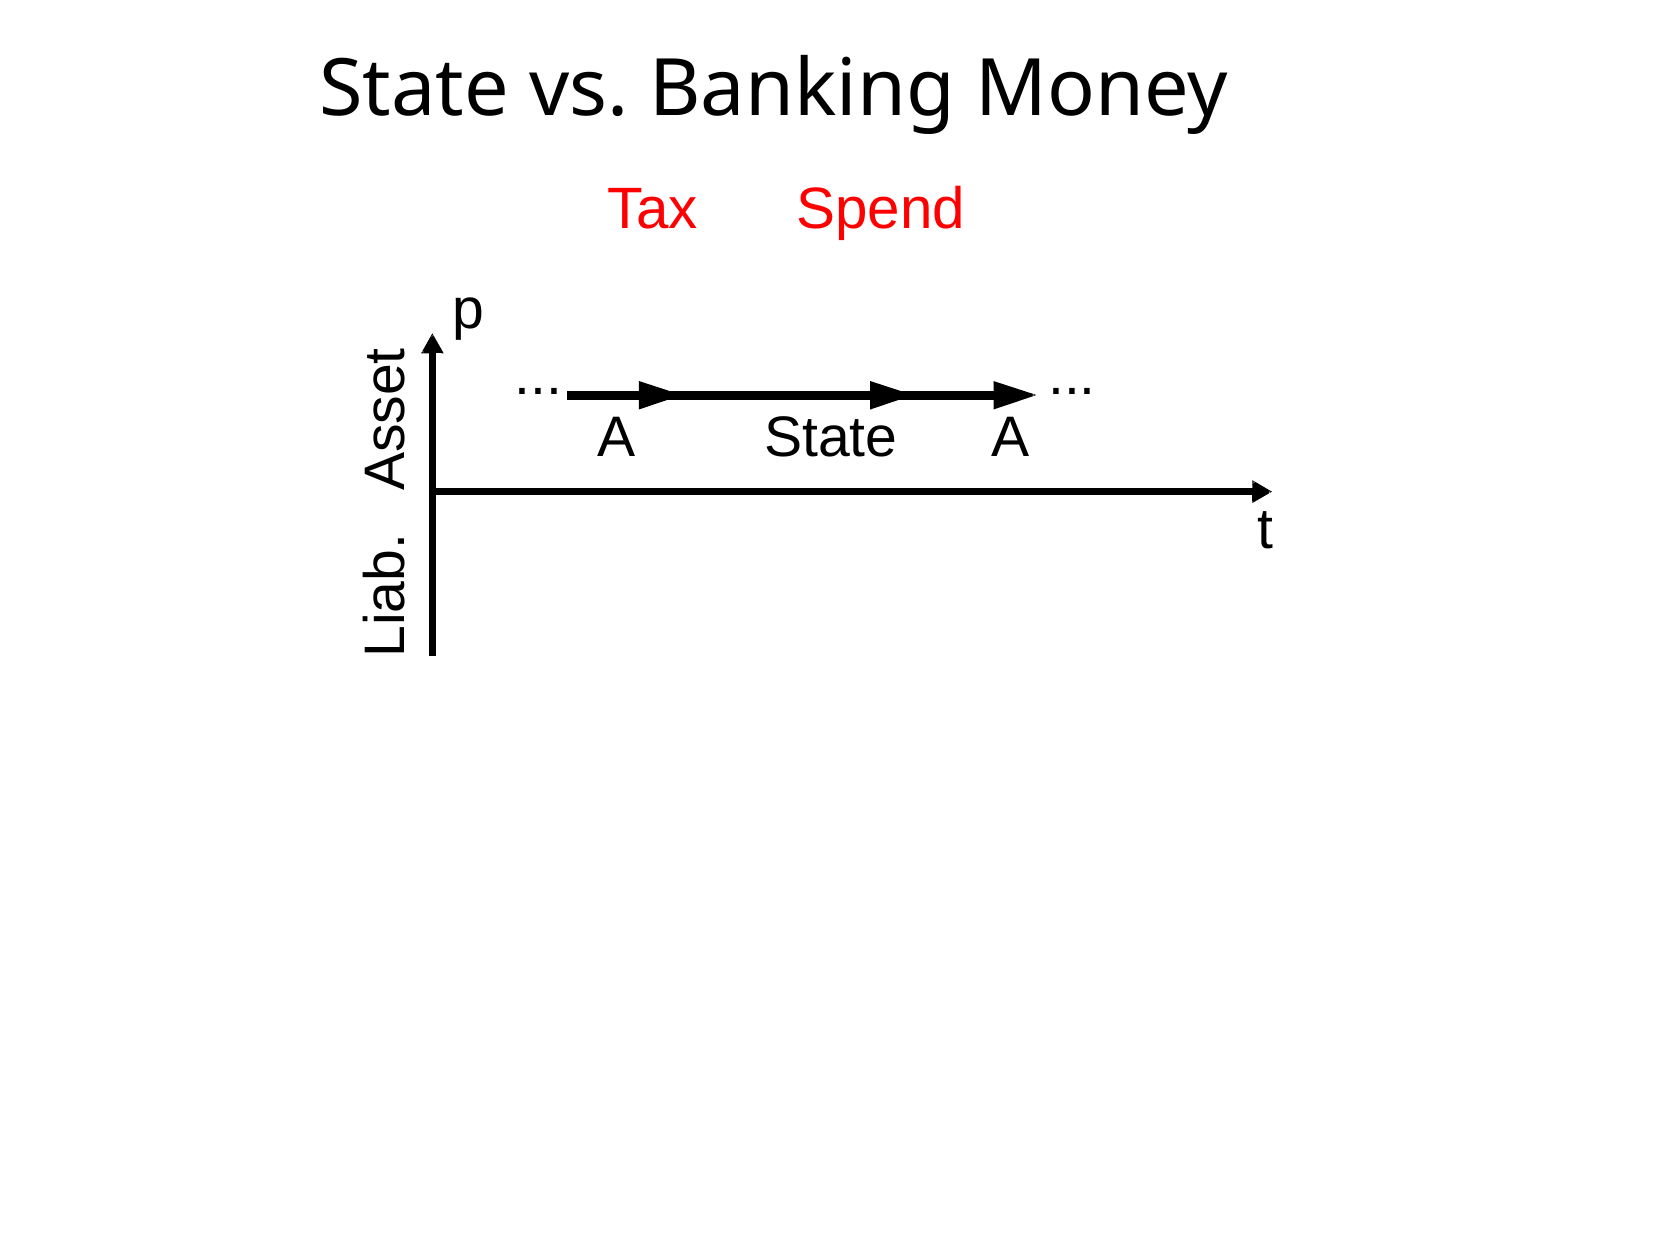

State vs. Banking Money
Tax
Spend
p
...
...
Asset
A
State
A
t
Liab.